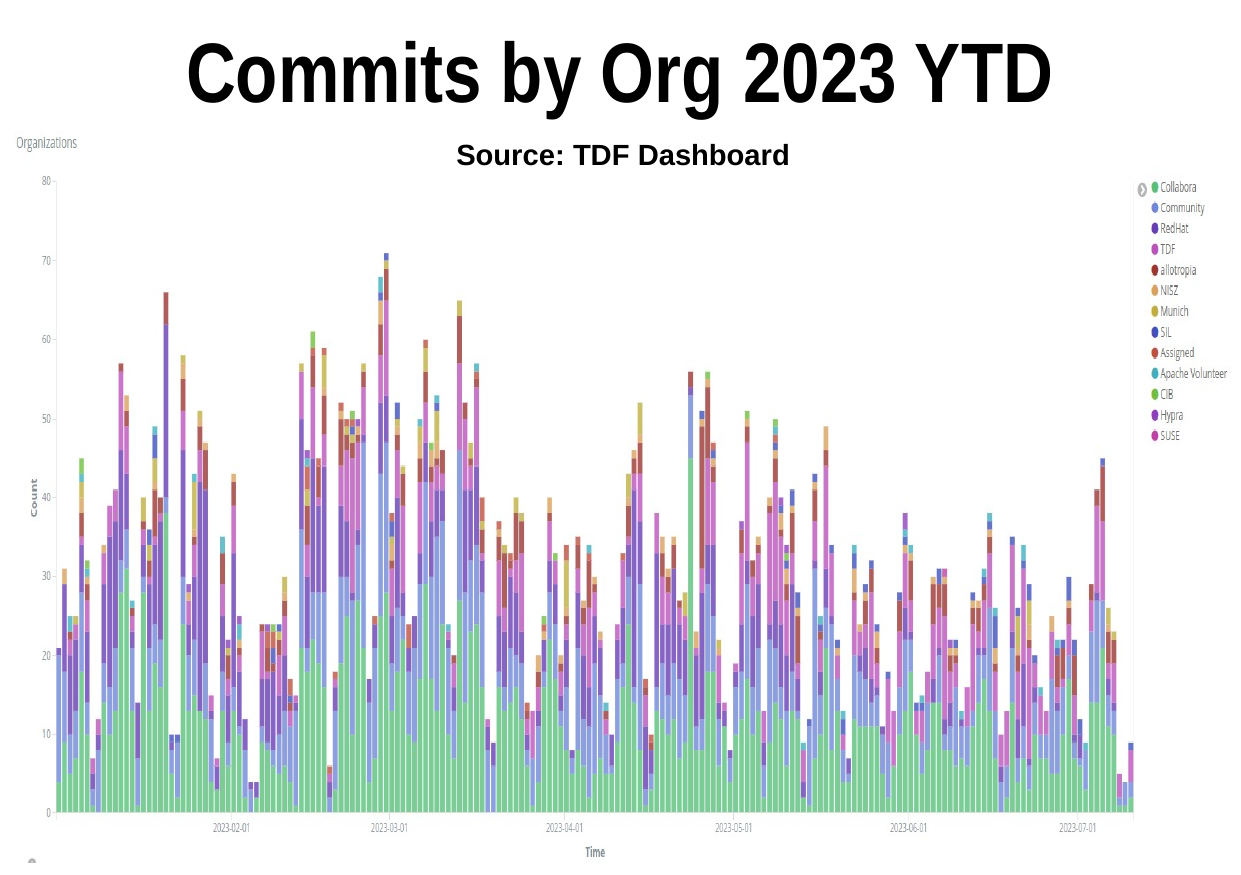

# Commits by Org 2023 YTD
Source: TDF Dashboard